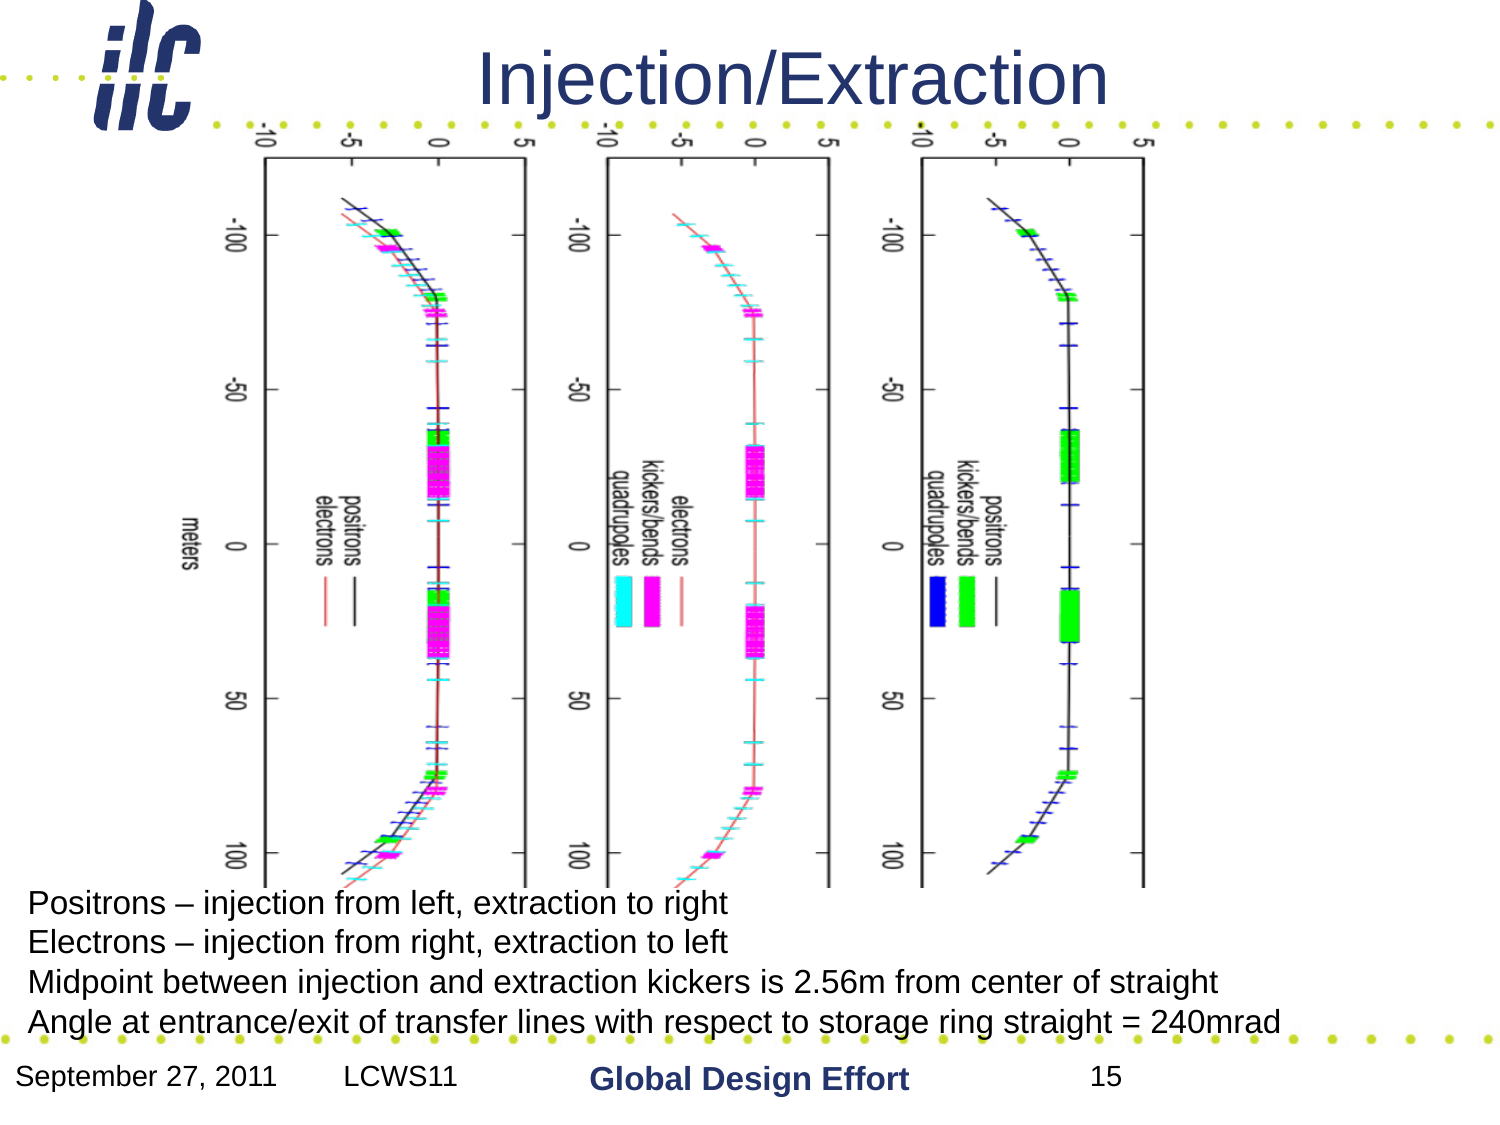

# Injection/Extraction
Positrons – injection from left, extraction to right
Electrons – injection from right, extraction to left
Midpoint between injection and extraction kickers is 2.56m from center of straight
Angle at entrance/exit of transfer lines with respect to storage ring straight = 240mrad
September 27, 2011 LCWS11
Global Design Effort